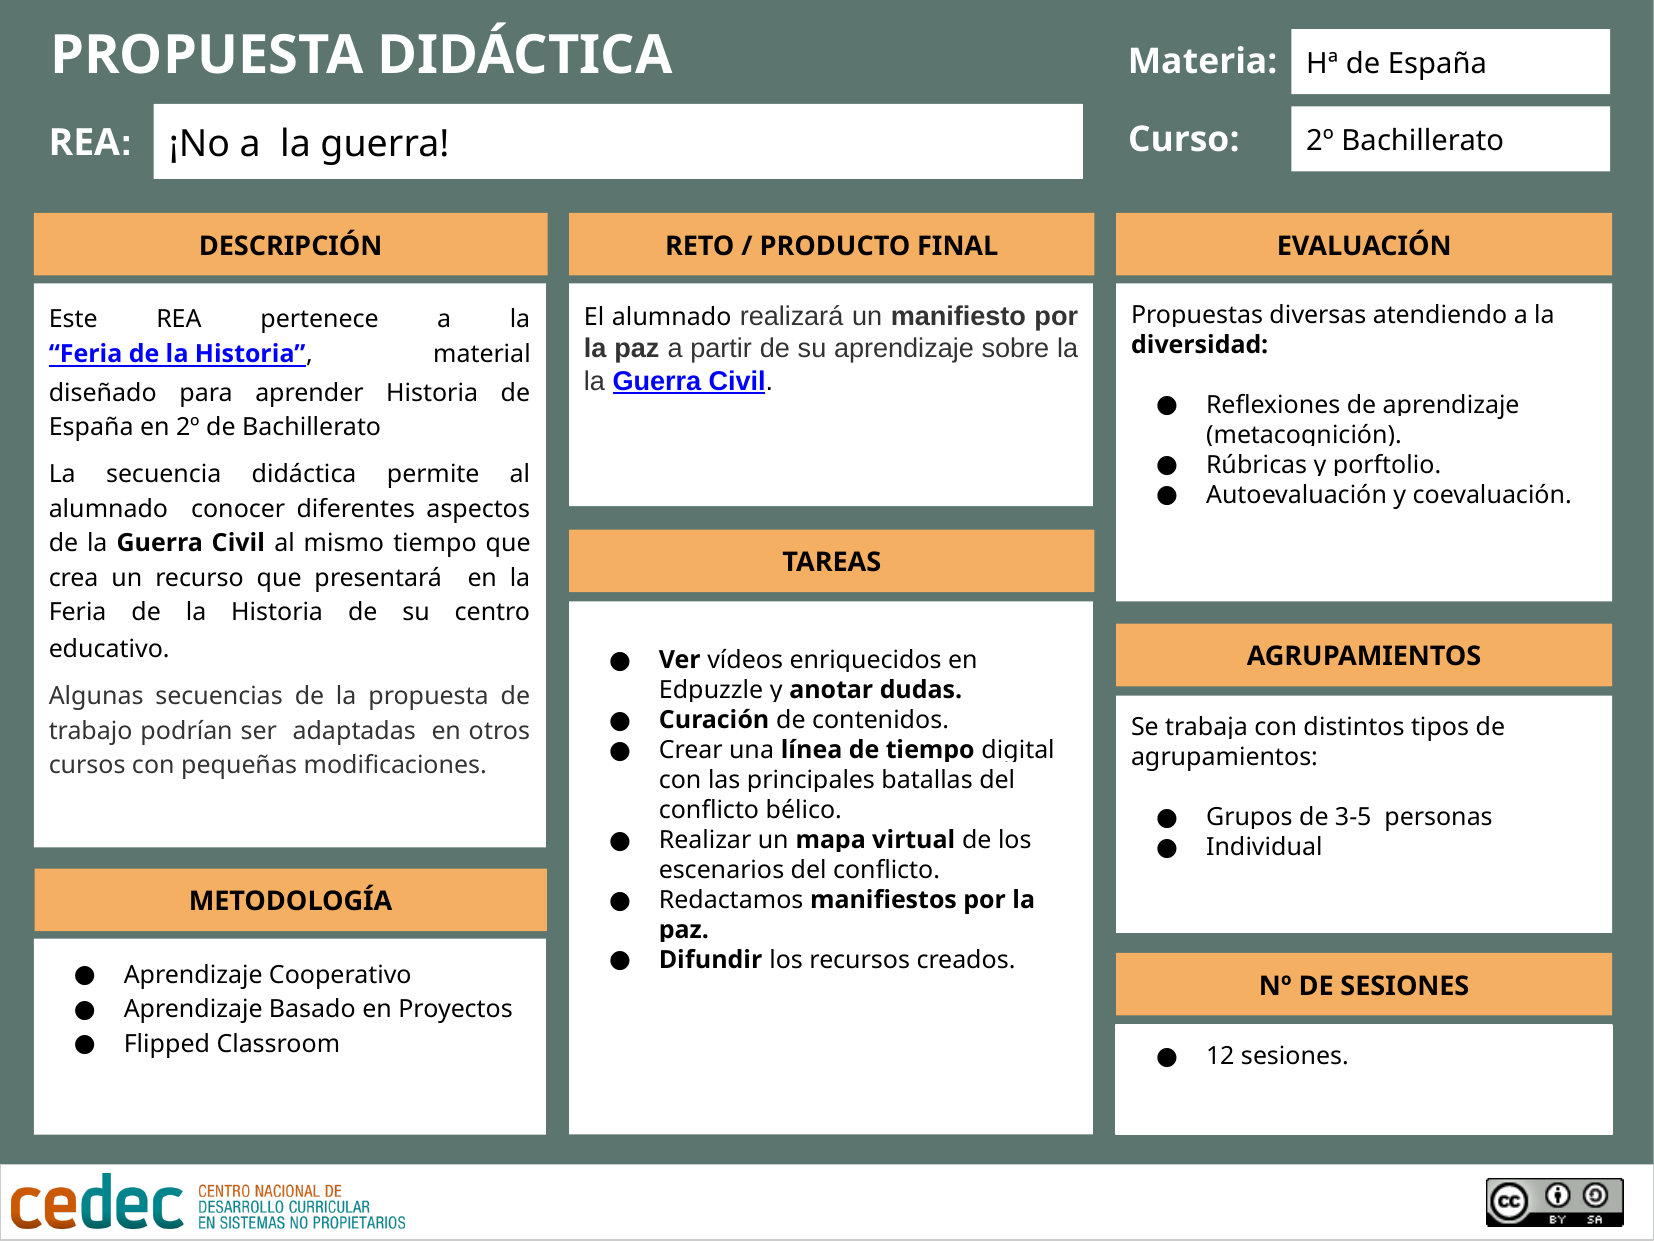

PROPUESTA DIDÁCTICA
Hª de España
Materia:
¡No a la guerra!
2º Bachillerato
Curso:
REA:
DESCRIPCIÓN
RETO / PRODUCTO FINAL
EVALUACIÓN
Este REA pertenece a la “Feria de la Historia”, material diseñado para aprender Historia de España en 2º de Bachillerato
La secuencia didáctica permite al alumnado conocer diferentes aspectos de la Guerra Civil al mismo tiempo que crea un recurso que presentará en la Feria de la Historia de su centro educativo.
Algunas secuencias de la propuesta de trabajo podrían ser adaptadas en otros cursos con pequeñas modificaciones.
El alumnado realizará un manifiesto por la paz a partir de su aprendizaje sobre la la Guerra Civil.
Propuestas diversas atendiendo a la diversidad:
Reflexiones de aprendizaje (metacognición).
Rúbricas y porftolio.
Autoevaluación y coevaluación.
TAREAS
Ver vídeos enriquecidos en Edpuzzle y anotar dudas.
Curación de contenidos.
Crear una línea de tiempo digital con las principales batallas del conflicto bélico.
Realizar un mapa virtual de los escenarios del conflicto.
Redactamos manifiestos por la paz.
Difundir los recursos creados.
AGRUPAMIENTOS
Se trabaja con distintos tipos de agrupamientos:
Grupos de 3-5 personas
Individual
METODOLOGÍA
Aprendizaje Cooperativo
Aprendizaje Basado en Proyectos
Flipped Classroom
Nº DE SESIONES
12 sesiones.